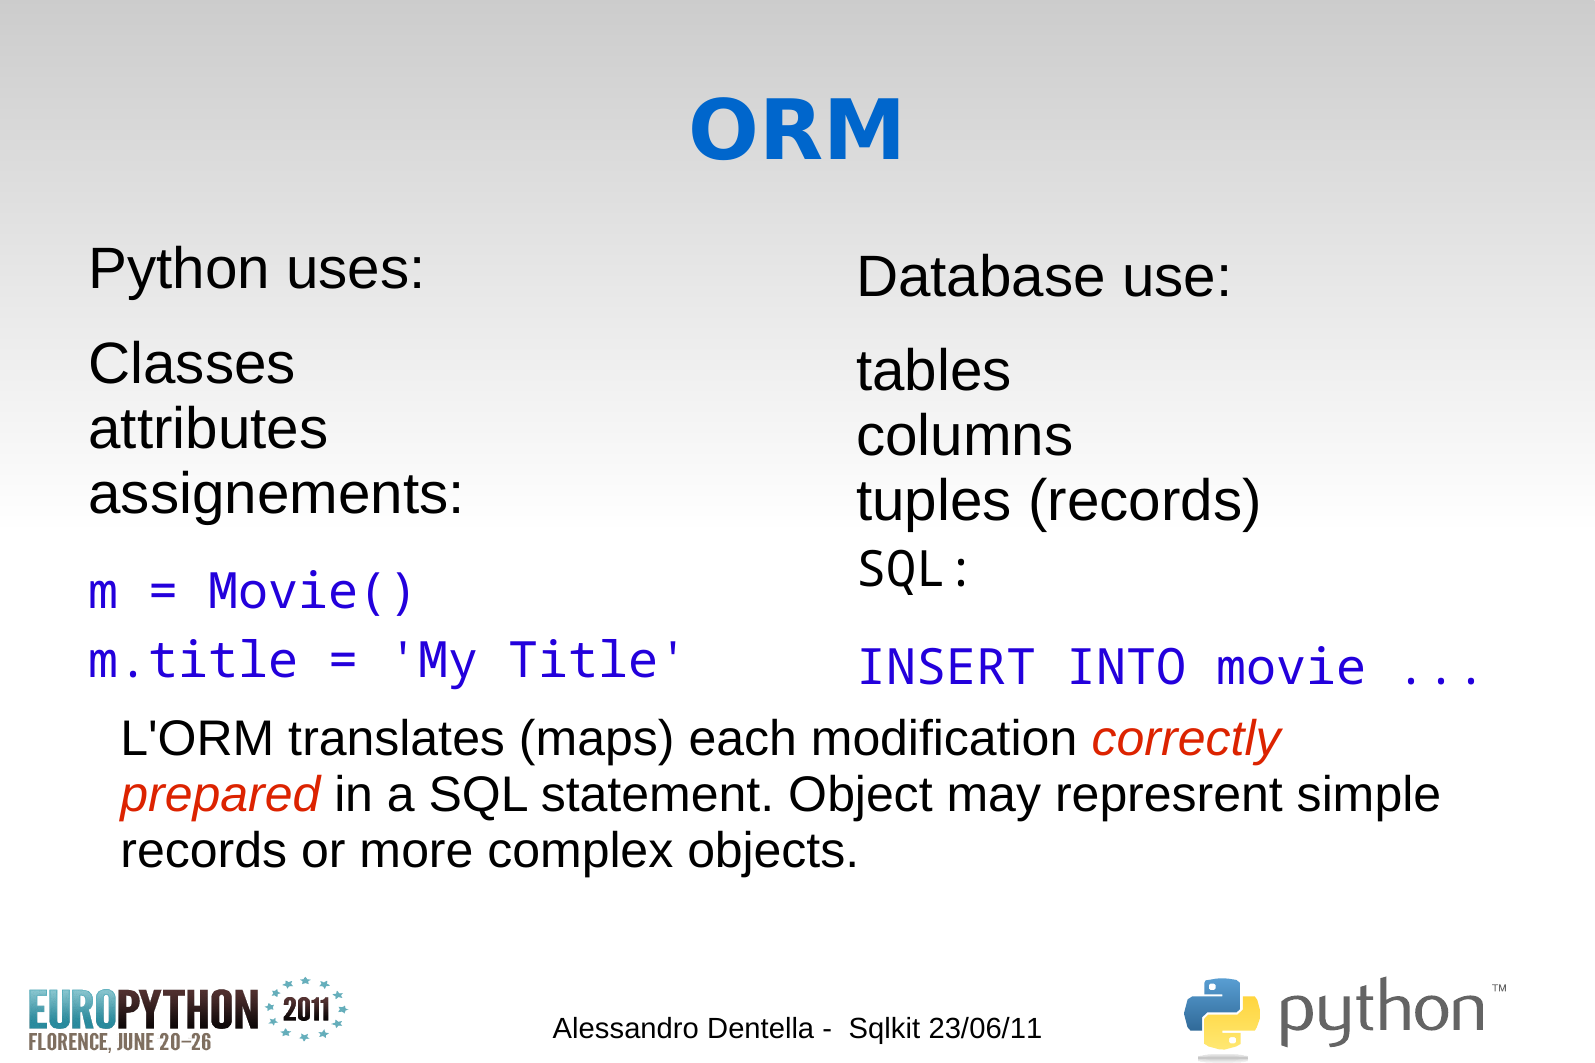

# ORM
Python uses:
Classes
attributes
assignements:
m = Movie()
m.title = 'My Title'
Database use:
tables
columns
tuples (records)
SQL:
INSERT INTO movie ...
L'ORM translates (maps) each modification correctly prepared in a SQL statement. Object may represrent simple records or more complex objects.